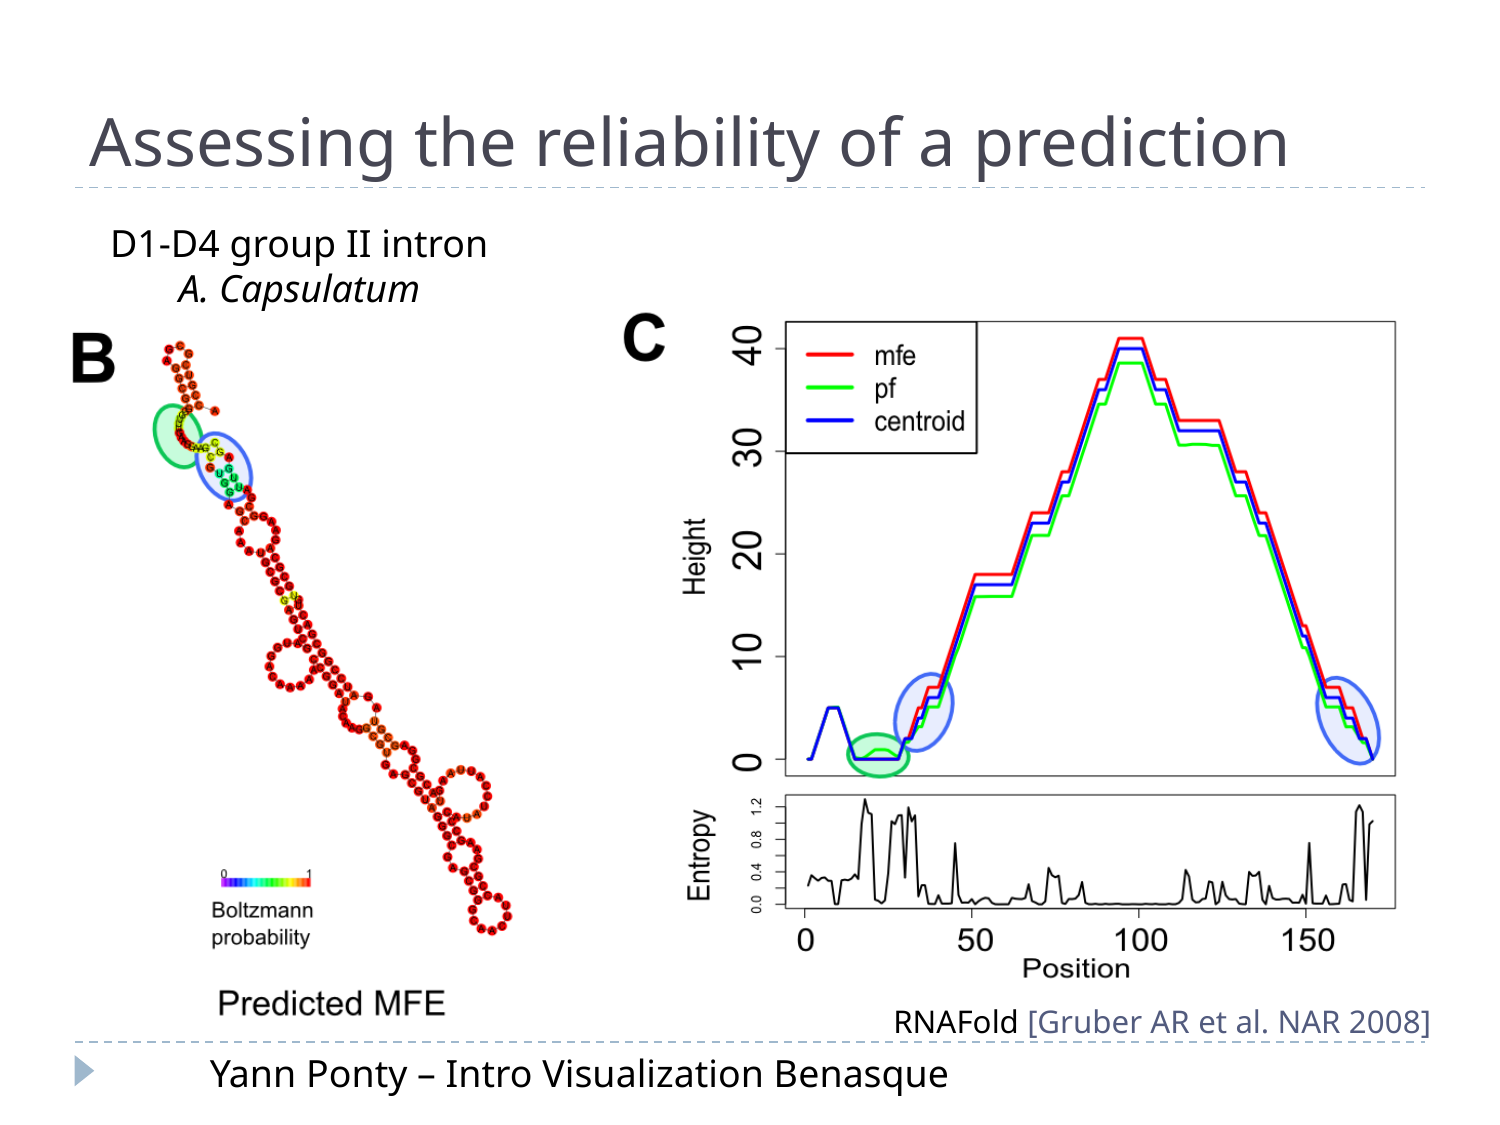

# Assessing the reliability of a prediction
D1-D4 group II intron
A. Capsulatum sequence
RNAFold [Gruber AR et al. NAR 2008]
Benasque RNA